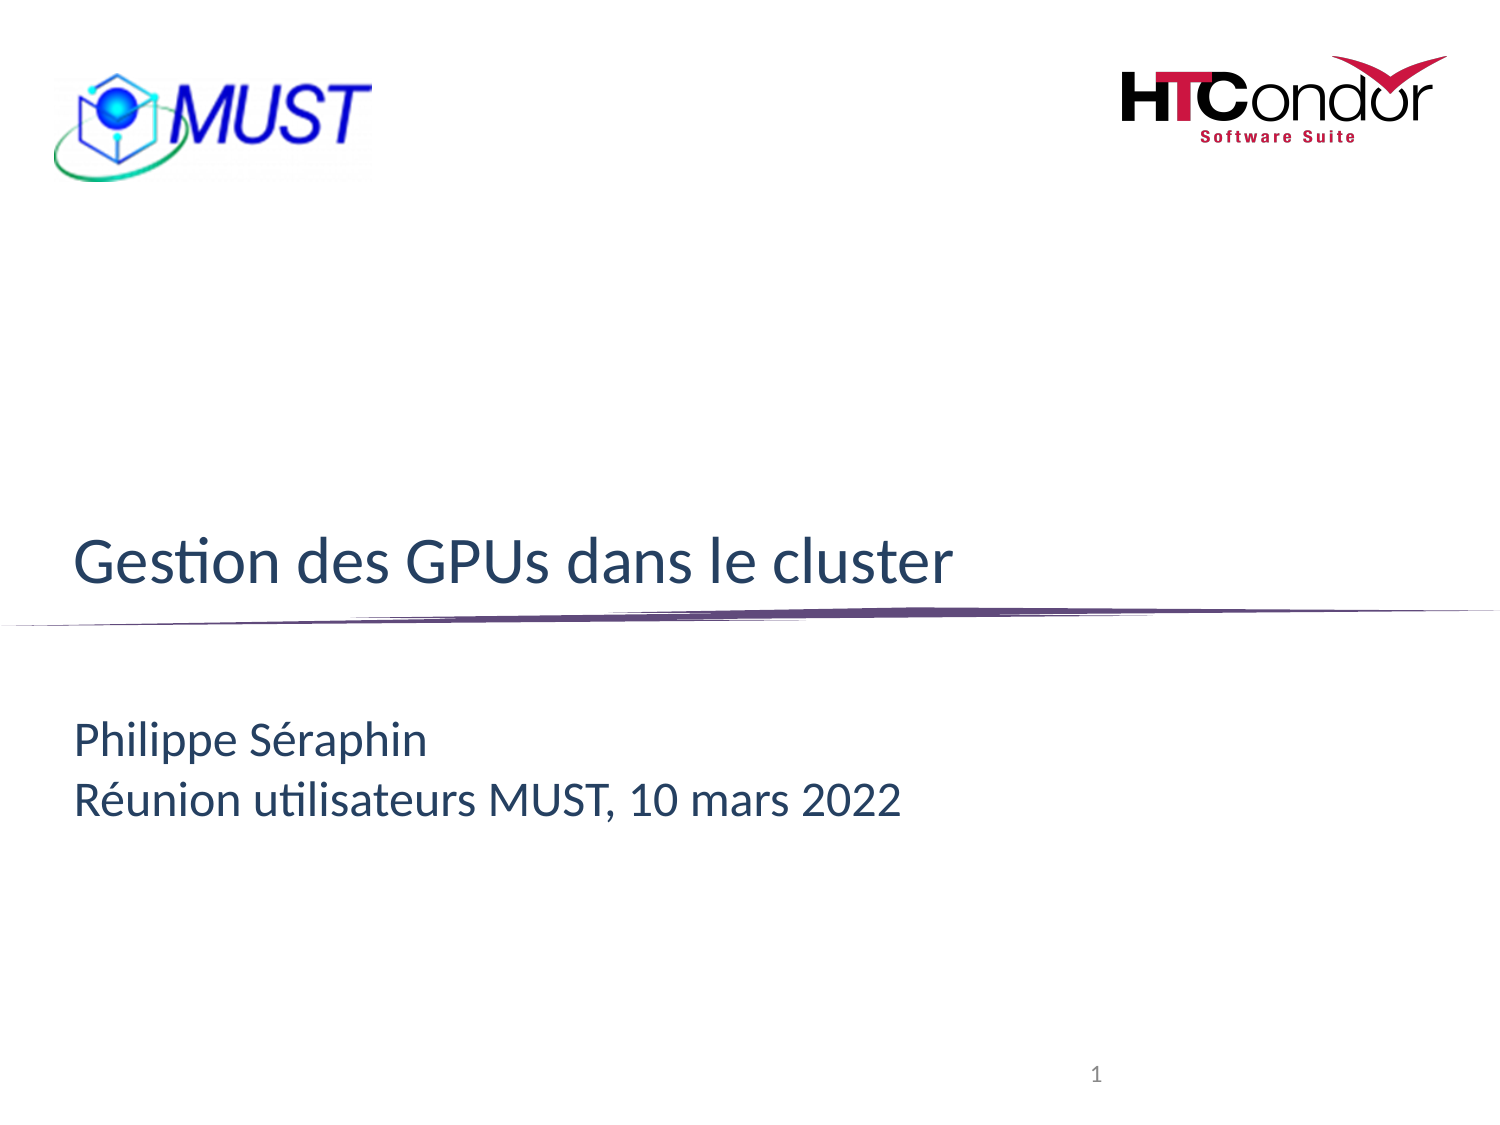

Gestion des GPUs dans le cluster
Philippe Séraphin
Réunion utilisateurs MUST, 10 mars 2022